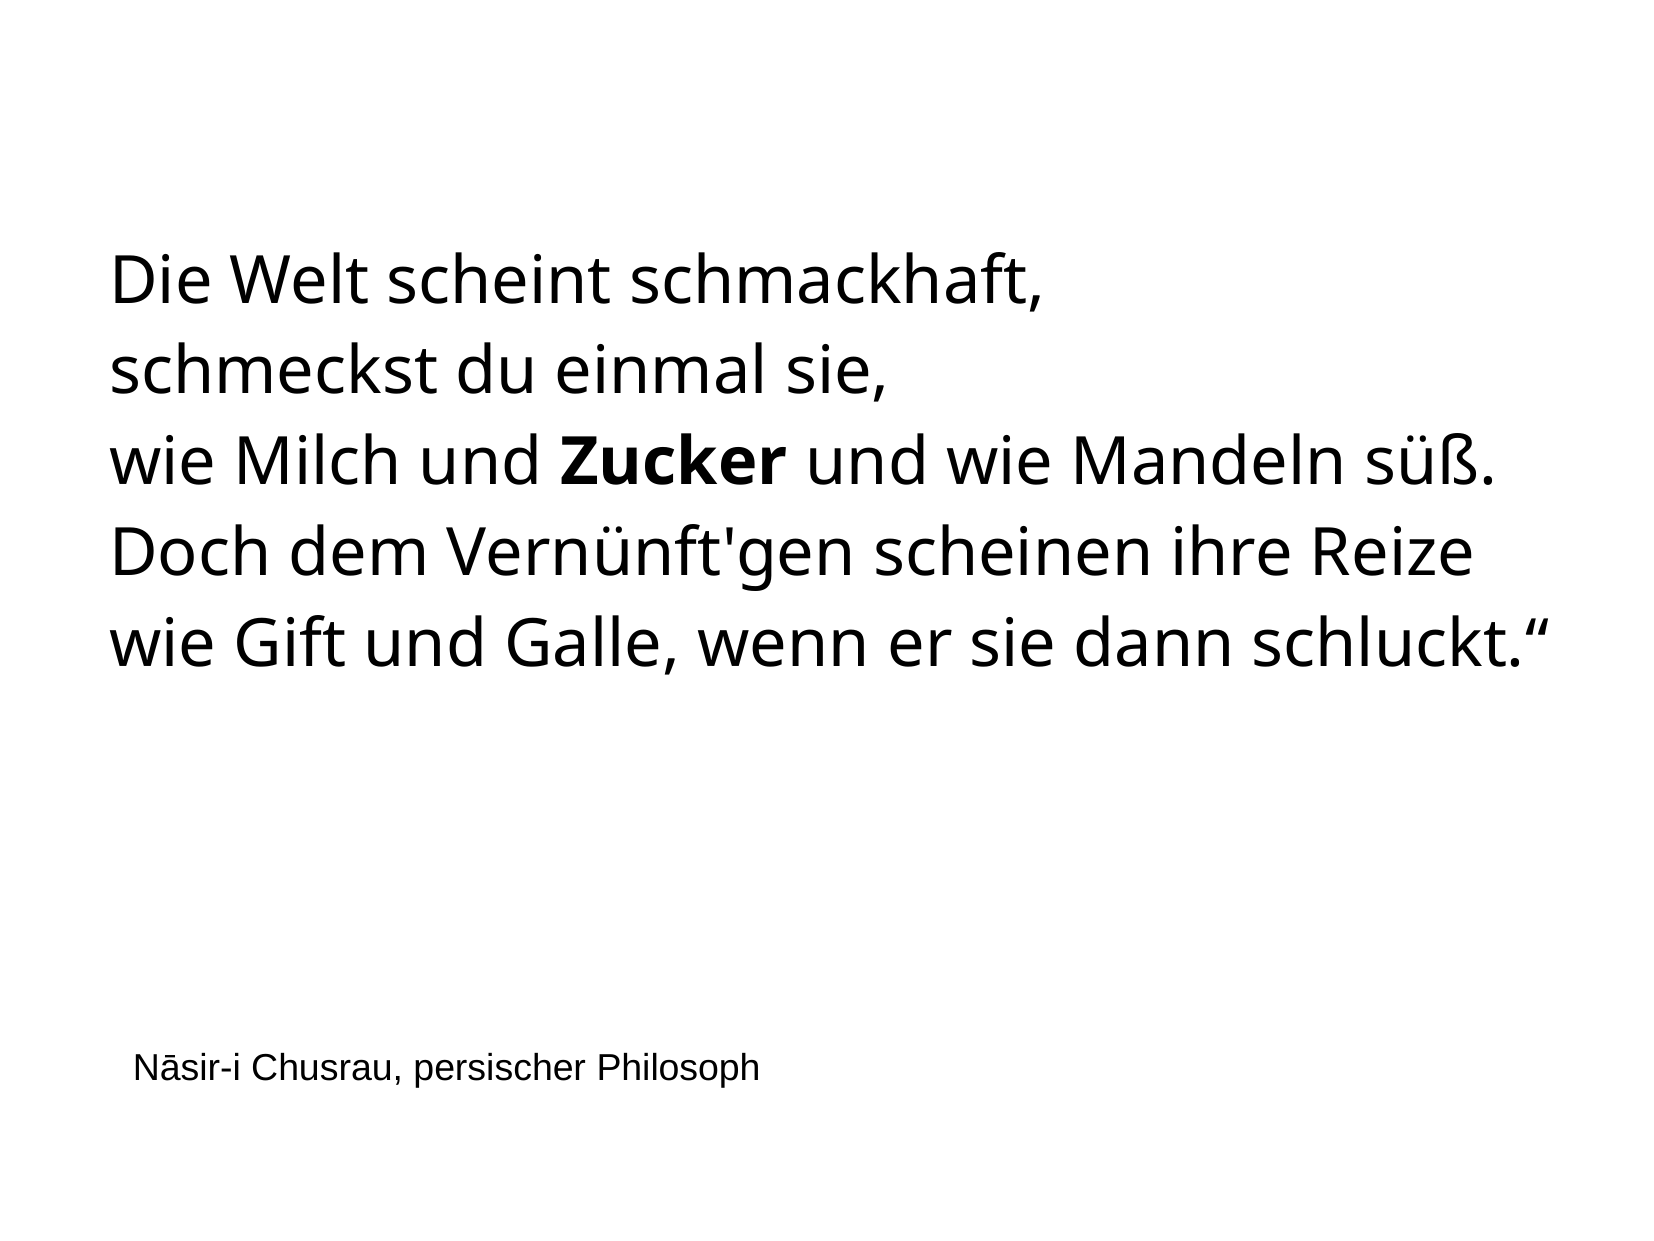

Die Welt scheint schmackhaft,
schmeckst du einmal sie,
wie Milch und Zucker und wie Mandeln süß.
Doch dem Vernünft'gen scheinen ihre Reize wie Gift und Galle, wenn er sie dann schluckt.“
Nāsir-i Chusrau, persischer Philosoph